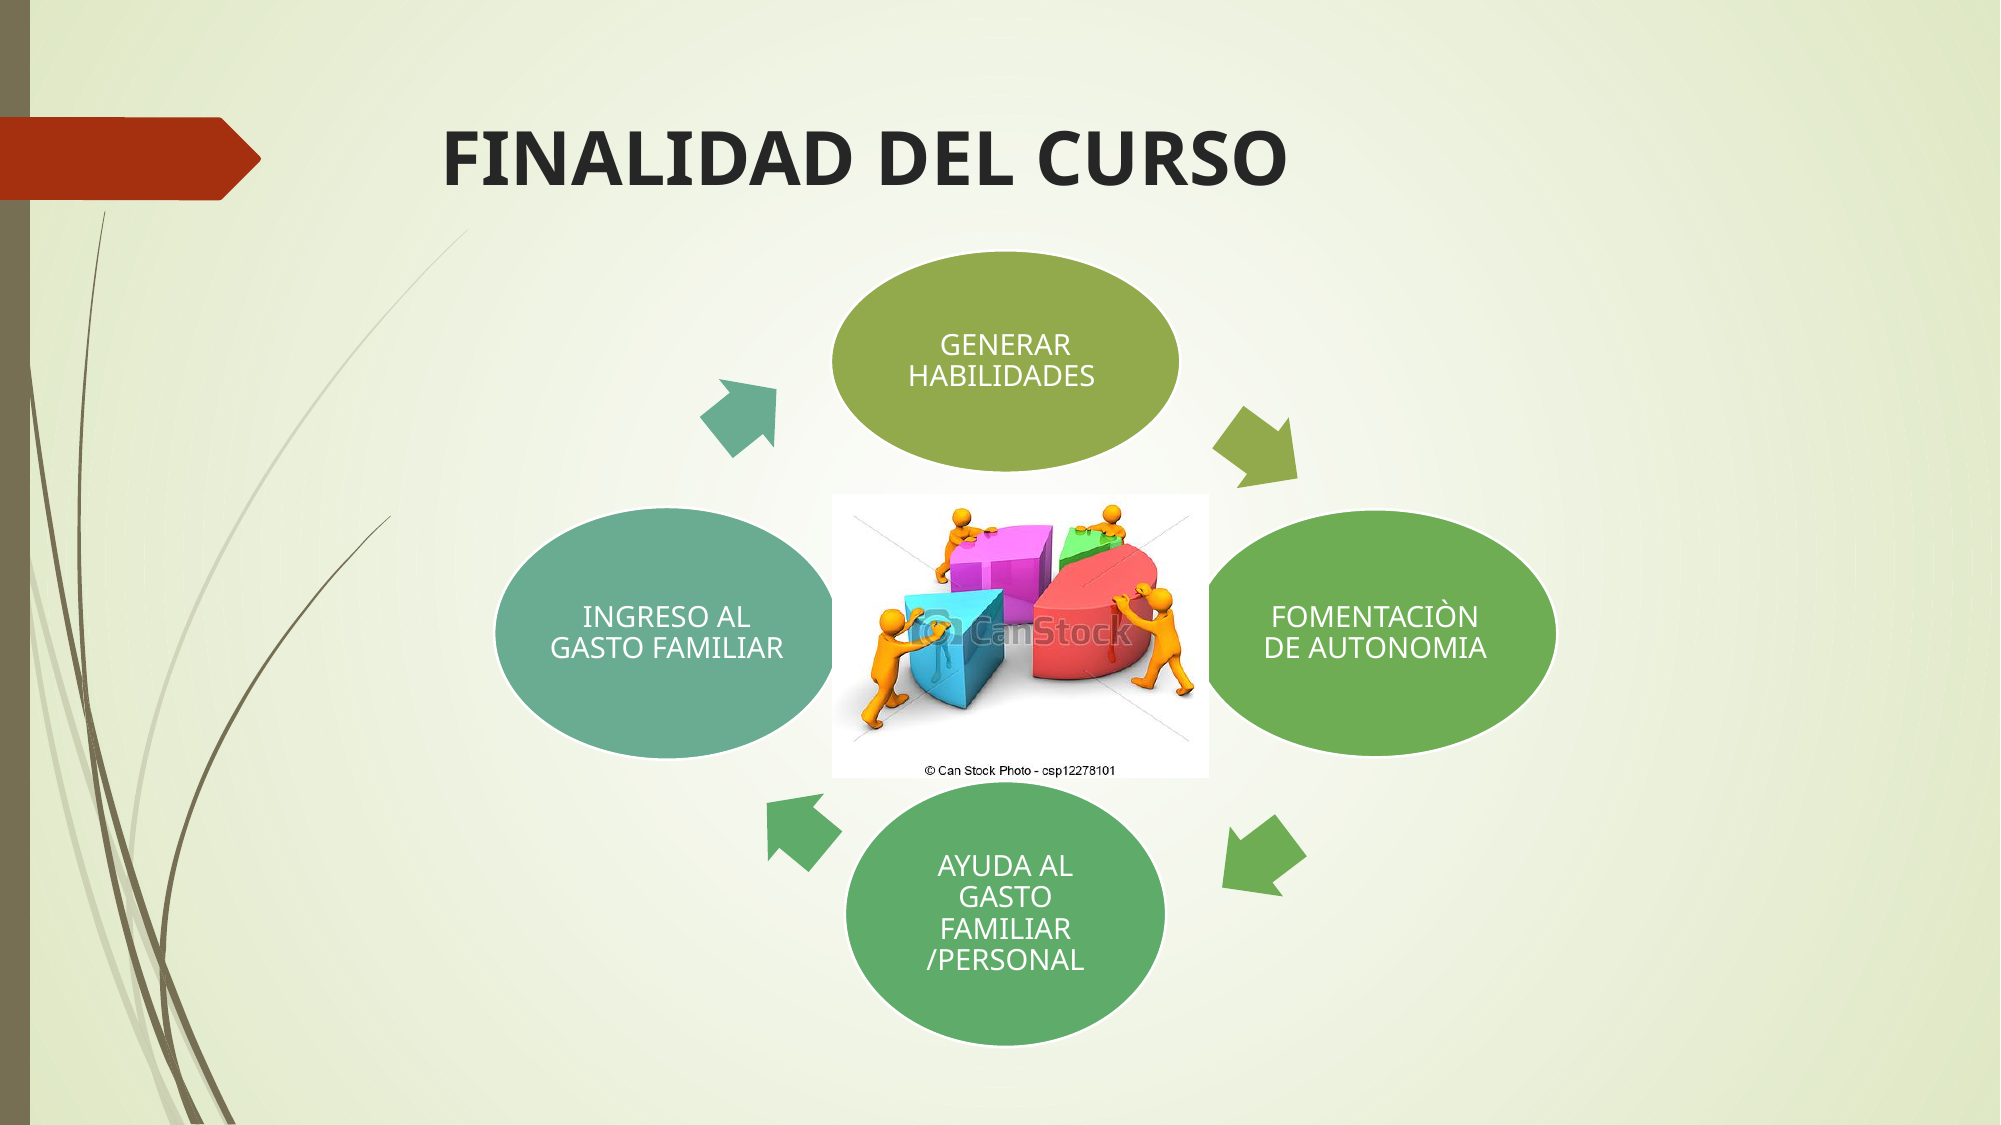

# FINALIDAD DEL CURSO
GENERAR HABILIDADES
INGRESO AL GASTO FAMILIAR
FOMENTACIÒN DE AUTONOMIA
AYUDA AL GASTO FAMILIAR /PERSONAL